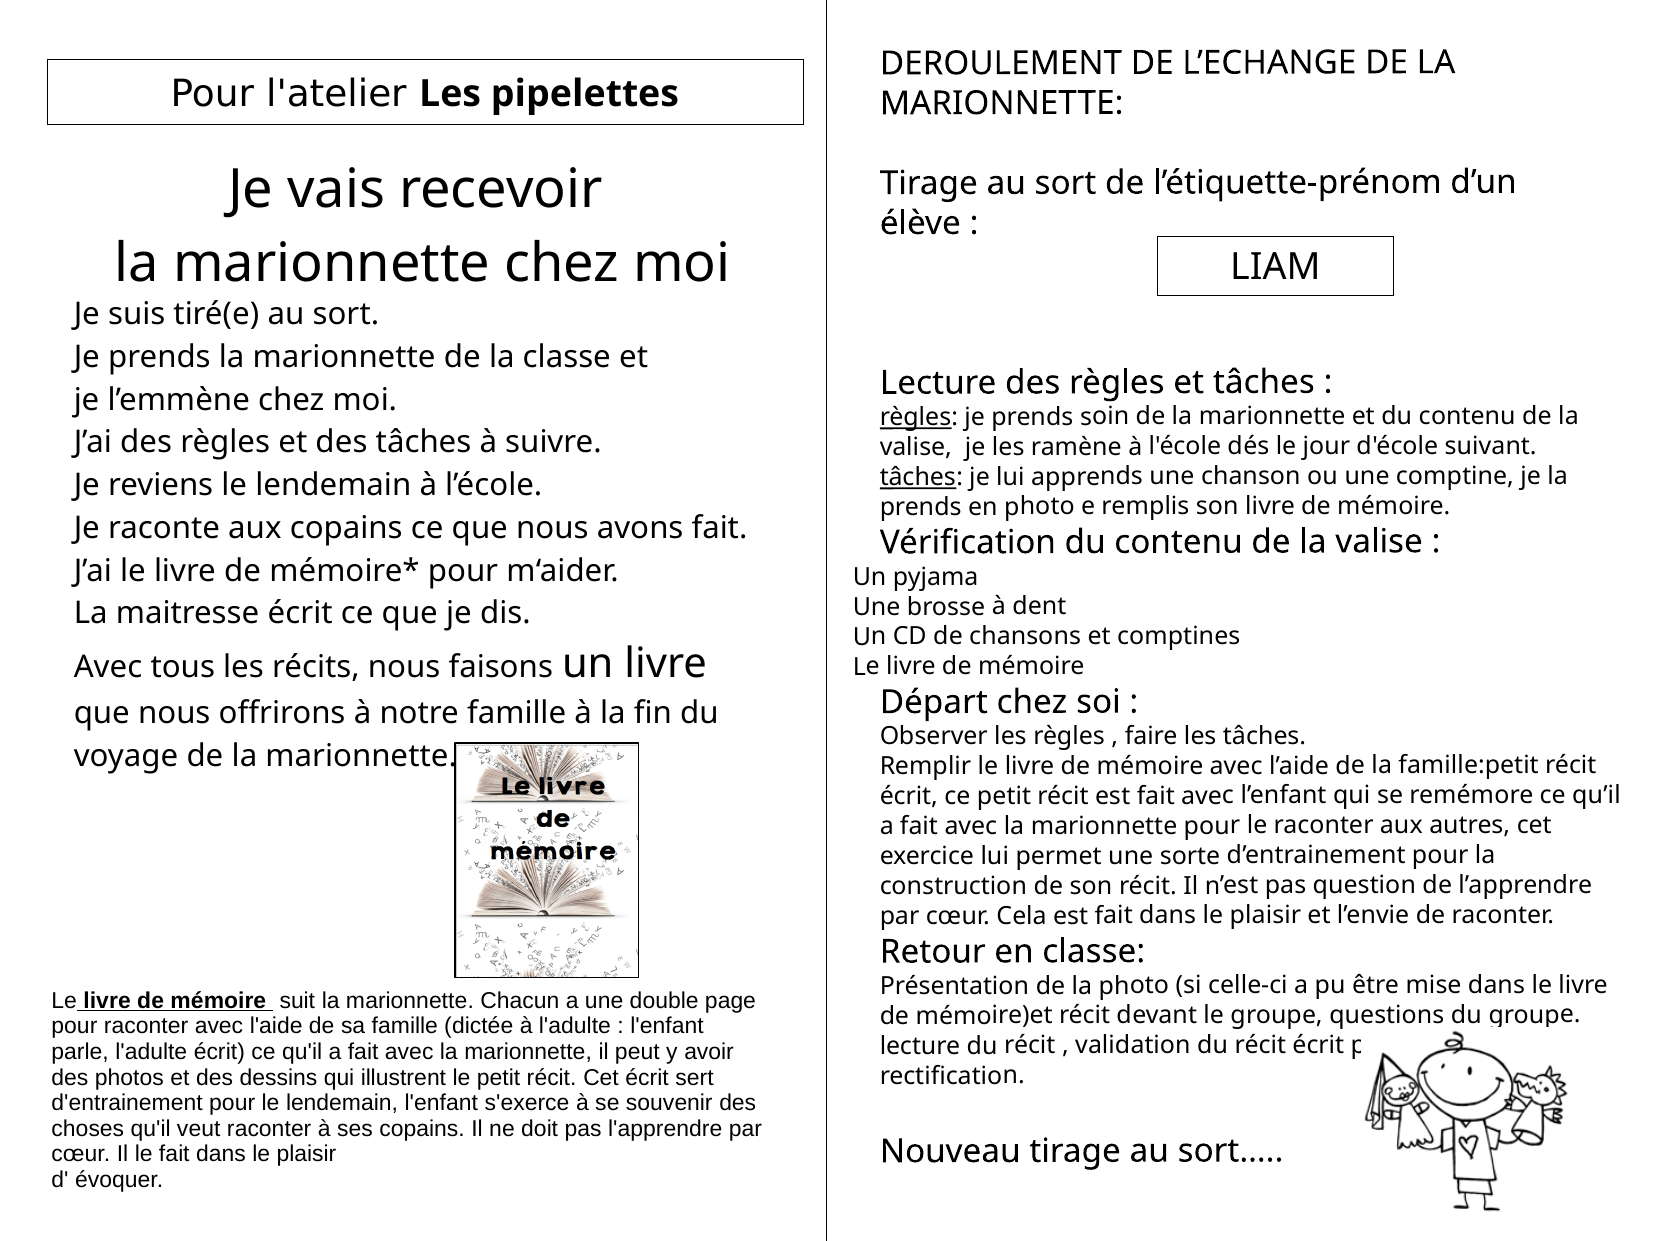

DEROULEMENT DE L’ECHANGE DE LA MARIONNETTE:
Tirage au sort de l’étiquette-prénom d’un élève :
Lecture des règles et tâches :
règles: je prends soin de la marionnette et du contenu de la valise, je les ramène à l'école dés le jour d'école suivant.
tâches: je lui apprends une chanson ou une comptine, je la prends en photo e remplis son livre de mémoire.
Vérification du contenu de la valise :
Un pyjama
Une brosse à dent
Un CD de chansons et comptines
Le livre de mémoire
Départ chez soi :
Observer les règles , faire les tâches.
Remplir le livre de mémoire avec l’aide de la famille:petit récit écrit, ce petit récit est fait avec l’enfant qui se remémore ce qu’il a fait avec la marionnette pour le raconter aux autres, cet exercice lui permet une sorte d’entrainement pour la construction de son récit. Il n’est pas question de l’apprendre par cœur. Cela est fait dans le plaisir et l’envie de raconter.
Retour en classe:
Présentation de la photo (si celle-ci a pu être mise dans le livre de mémoire)et récit devant le groupe, questions du groupe.
lecture du récit , validation du récit écrit par l’élève ou bien rectification.
Nouveau tirage au sort…..
Pour l'atelier Les pipelettes
Je vais recevoir
la marionnette chez moi
 LIAM
Je suis tiré(e) au sort.
Je prends la marionnette de la classe et
je l’emmène chez moi.
J’ai des règles et des tâches à suivre.
Je reviens le lendemain à l’école.
Je raconte aux copains ce que nous avons fait.
J’ai le livre de mémoire* pour m‘aider.
La maitresse écrit ce que je dis.
Avec tous les récits, nous faisons un livre que nous offrirons à notre famille à la fin du voyage de la marionnette.
Le livre de mémoire  suit la marionnette. Chacun a une double page pour raconter avec l'aide de sa famille (dictée à l'adulte : l'enfant parle, l'adulte écrit) ce qu'il a fait avec la marionnette, il peut y avoir des photos et des dessins qui illustrent le petit récit. Cet écrit sert d'entrainement pour le lendemain, l'enfant s'exerce à se souvenir des choses qu'il veut raconter à ses copains. Il ne doit pas l'apprendre par cœur. Il le fait dans le plaisir
d' évoquer.